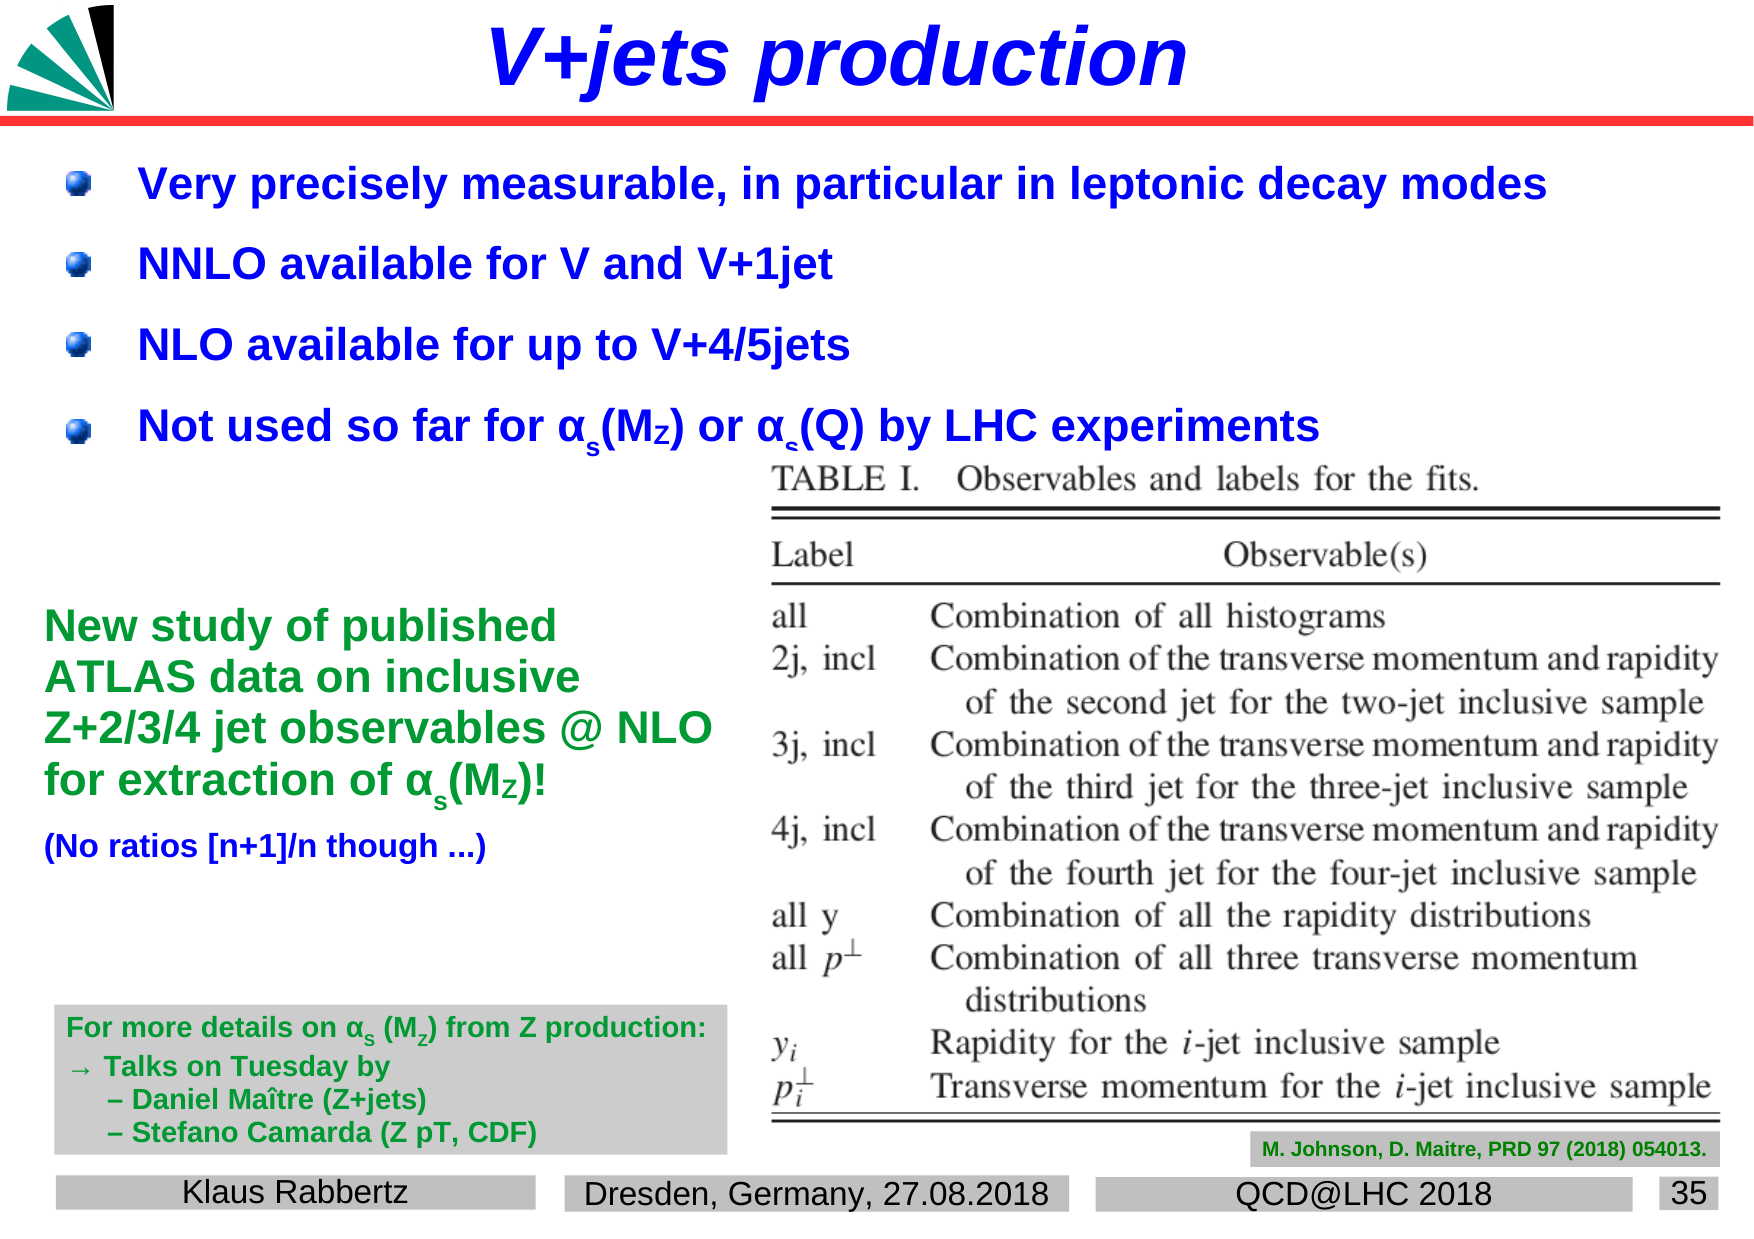

V+jets production
# Very precisely measurable, in particular in leptonic decay modes
NNLO available for V and V+1jet
NLO available for up to V+4/5jets
Not used so far for αs(MZ) or αs(Q) by LHC experiments
New study of published ATLAS data on inclusive Z+2/3/4 jet observables @ NLO
for extraction of αs(MZ)!
(No ratios [n+1]/n though ...)
For more details on αS (MZ) from Z production:
→ Talks on Tuesday by
 – Daniel Maître (Z+jets)
 – Stefano Camarda (Z pT, CDF)
M. Johnson, D. Maitre, PRD 97 (2018) 054013.